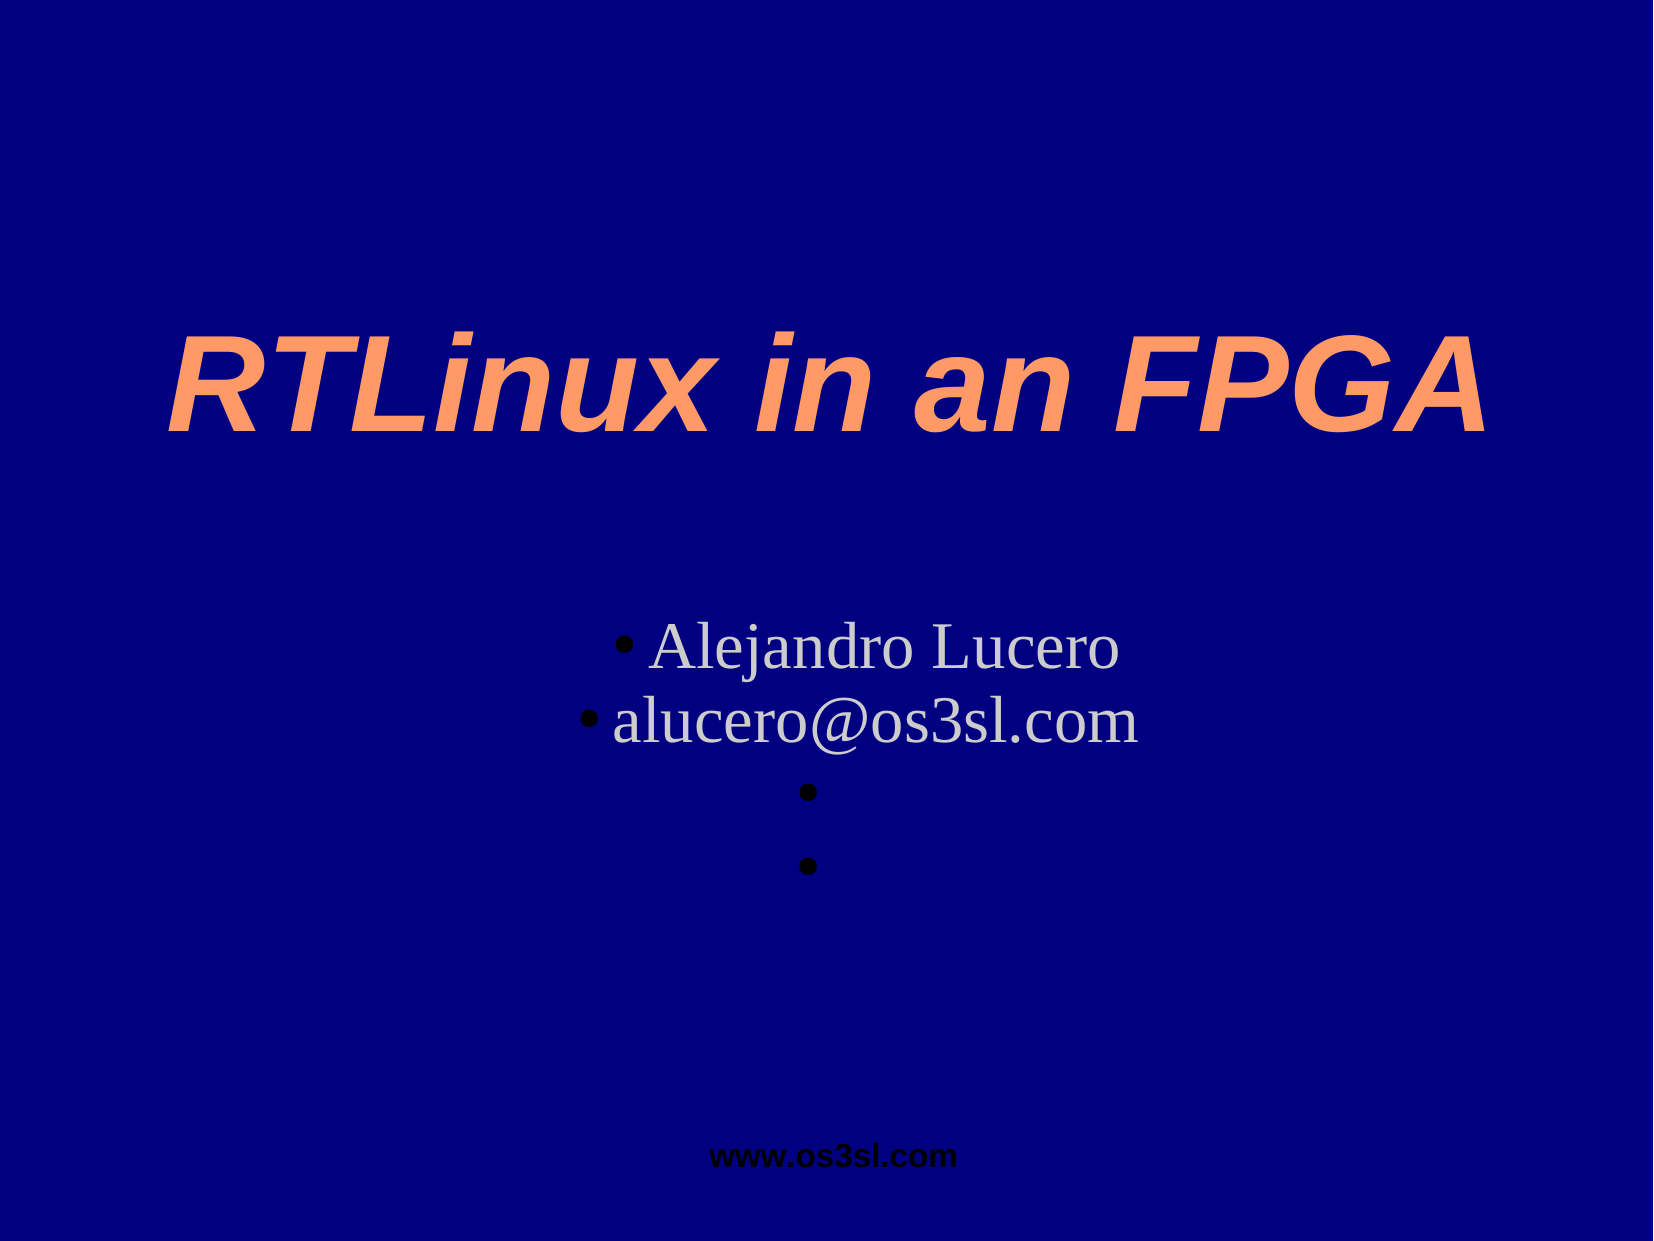

# RTLinux in an FPGA
Alejandro Lucero
alucero@os3sl.com
www.os3sl.com